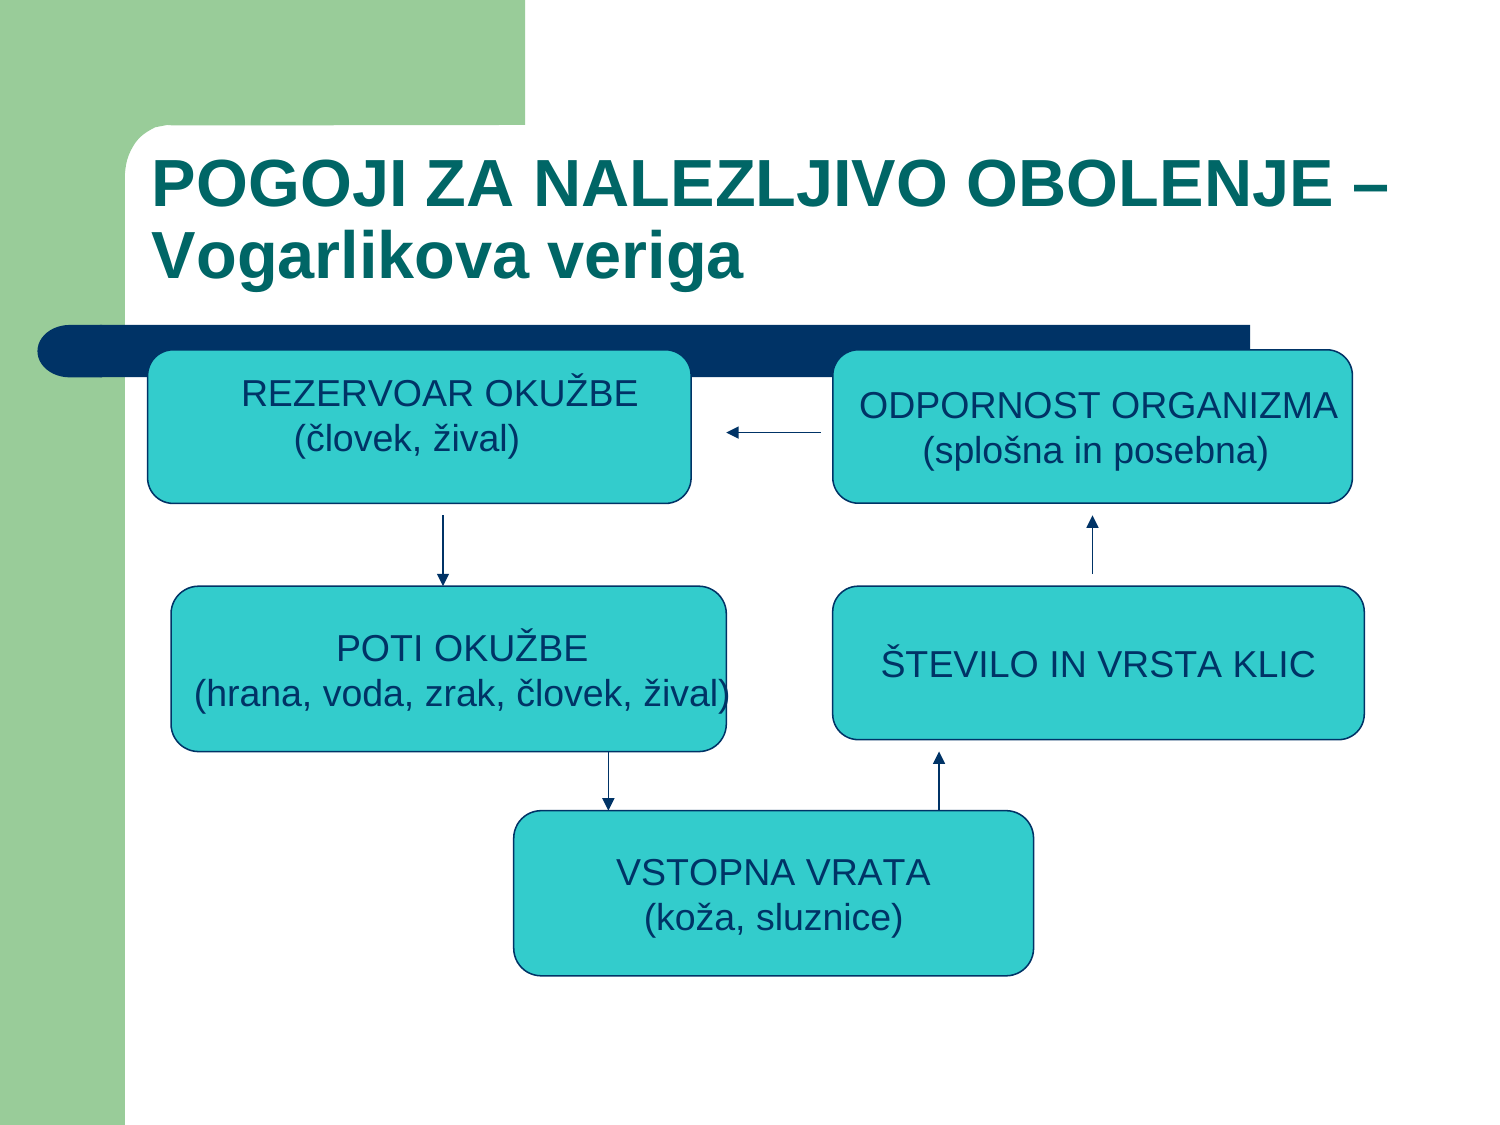

# POGOJI ZA NALEZLJIVO OBOLENJE – Vogarlikova veriga
 REZERVOAR OKUŽBE
 (človek, žival)
ODPORNOST ORGANIZMA
 (splošna in posebna)
POTI OKUŽBE
(hrana, voda, zrak, človek, žival)
ŠTEVILO IN VRSTA KLIC
VSTOPNA VRATA
(koža, sluznice)